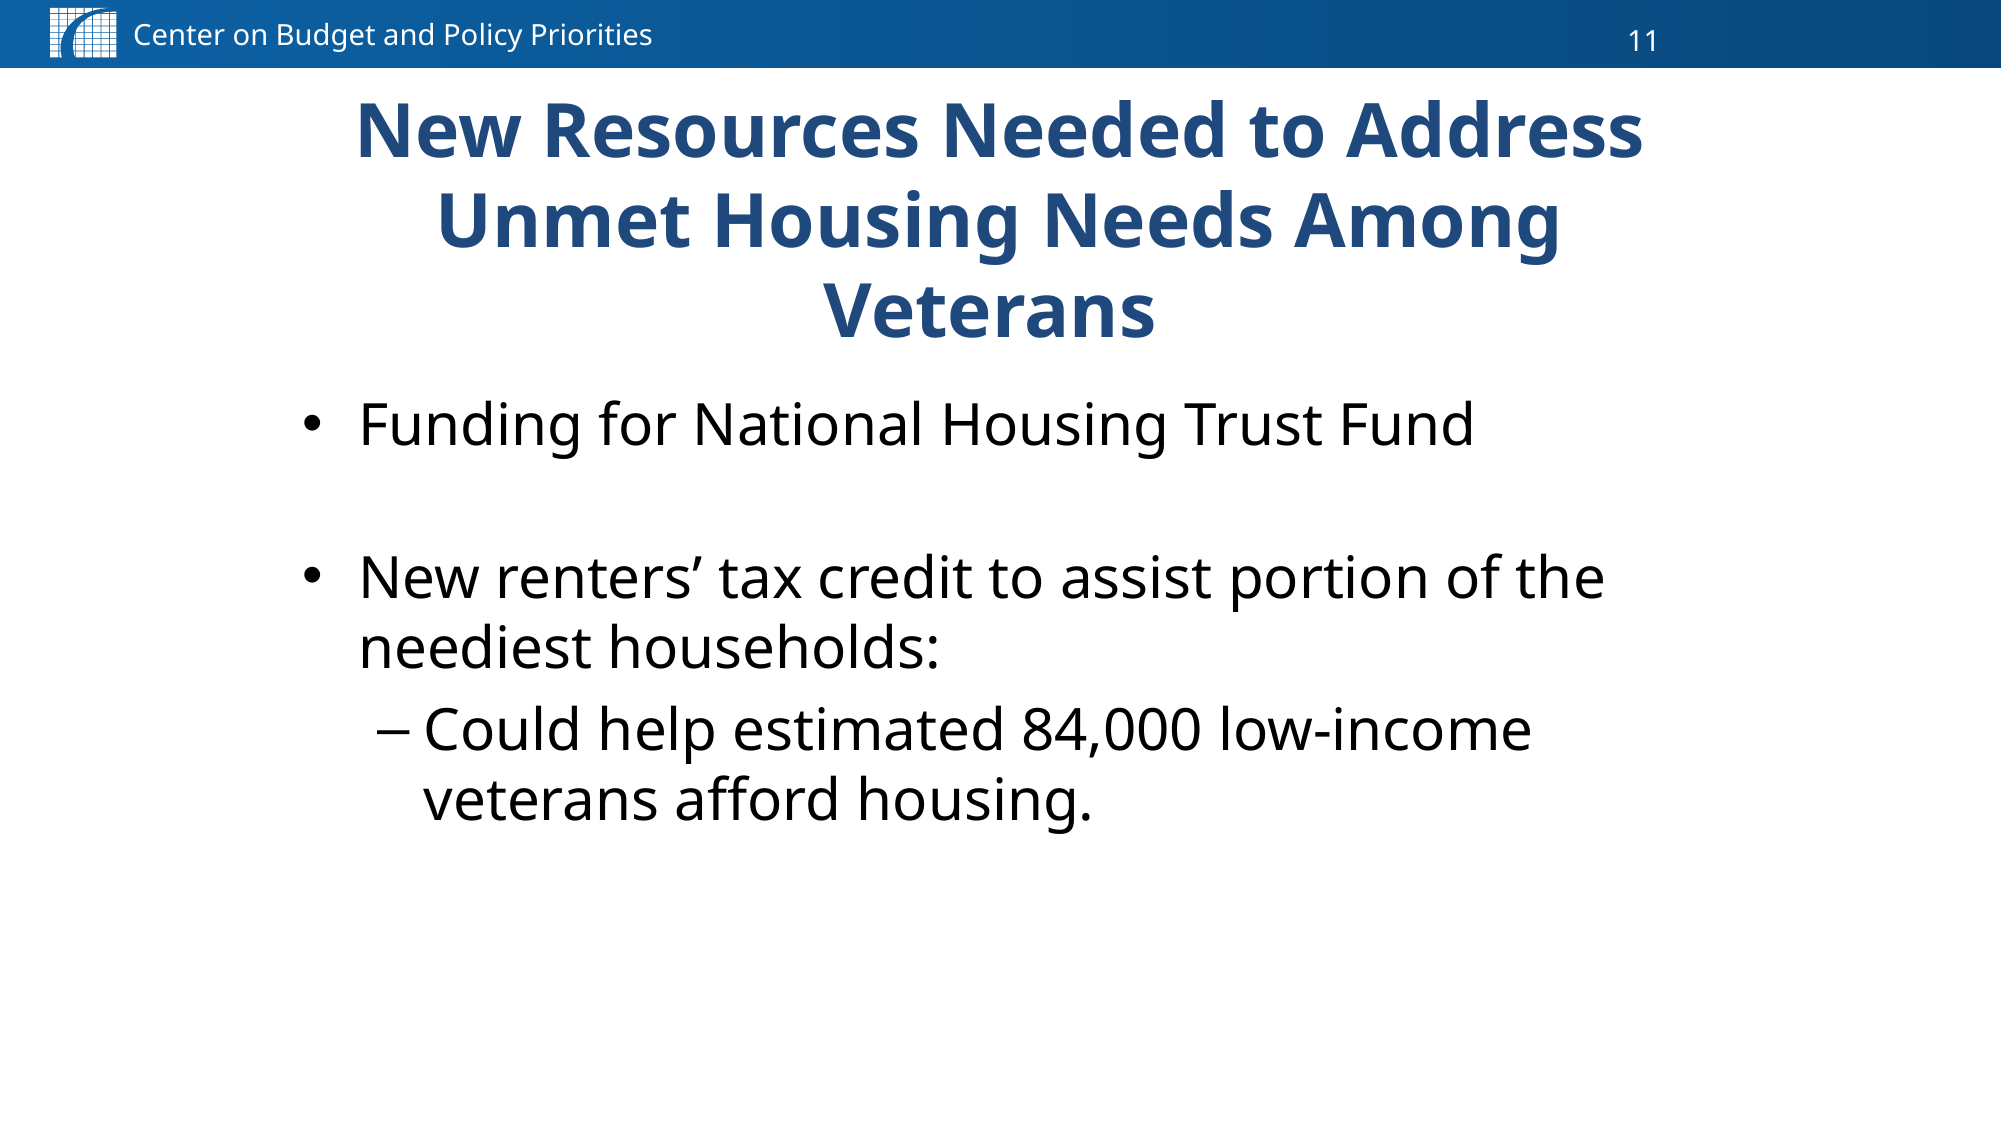

# New Resources Needed to Address Unmet Housing Needs Among Veterans
Funding for National Housing Trust Fund
New renters’ tax credit to assist portion of the neediest households:
Could help estimated 84,000 low-income veterans afford housing.